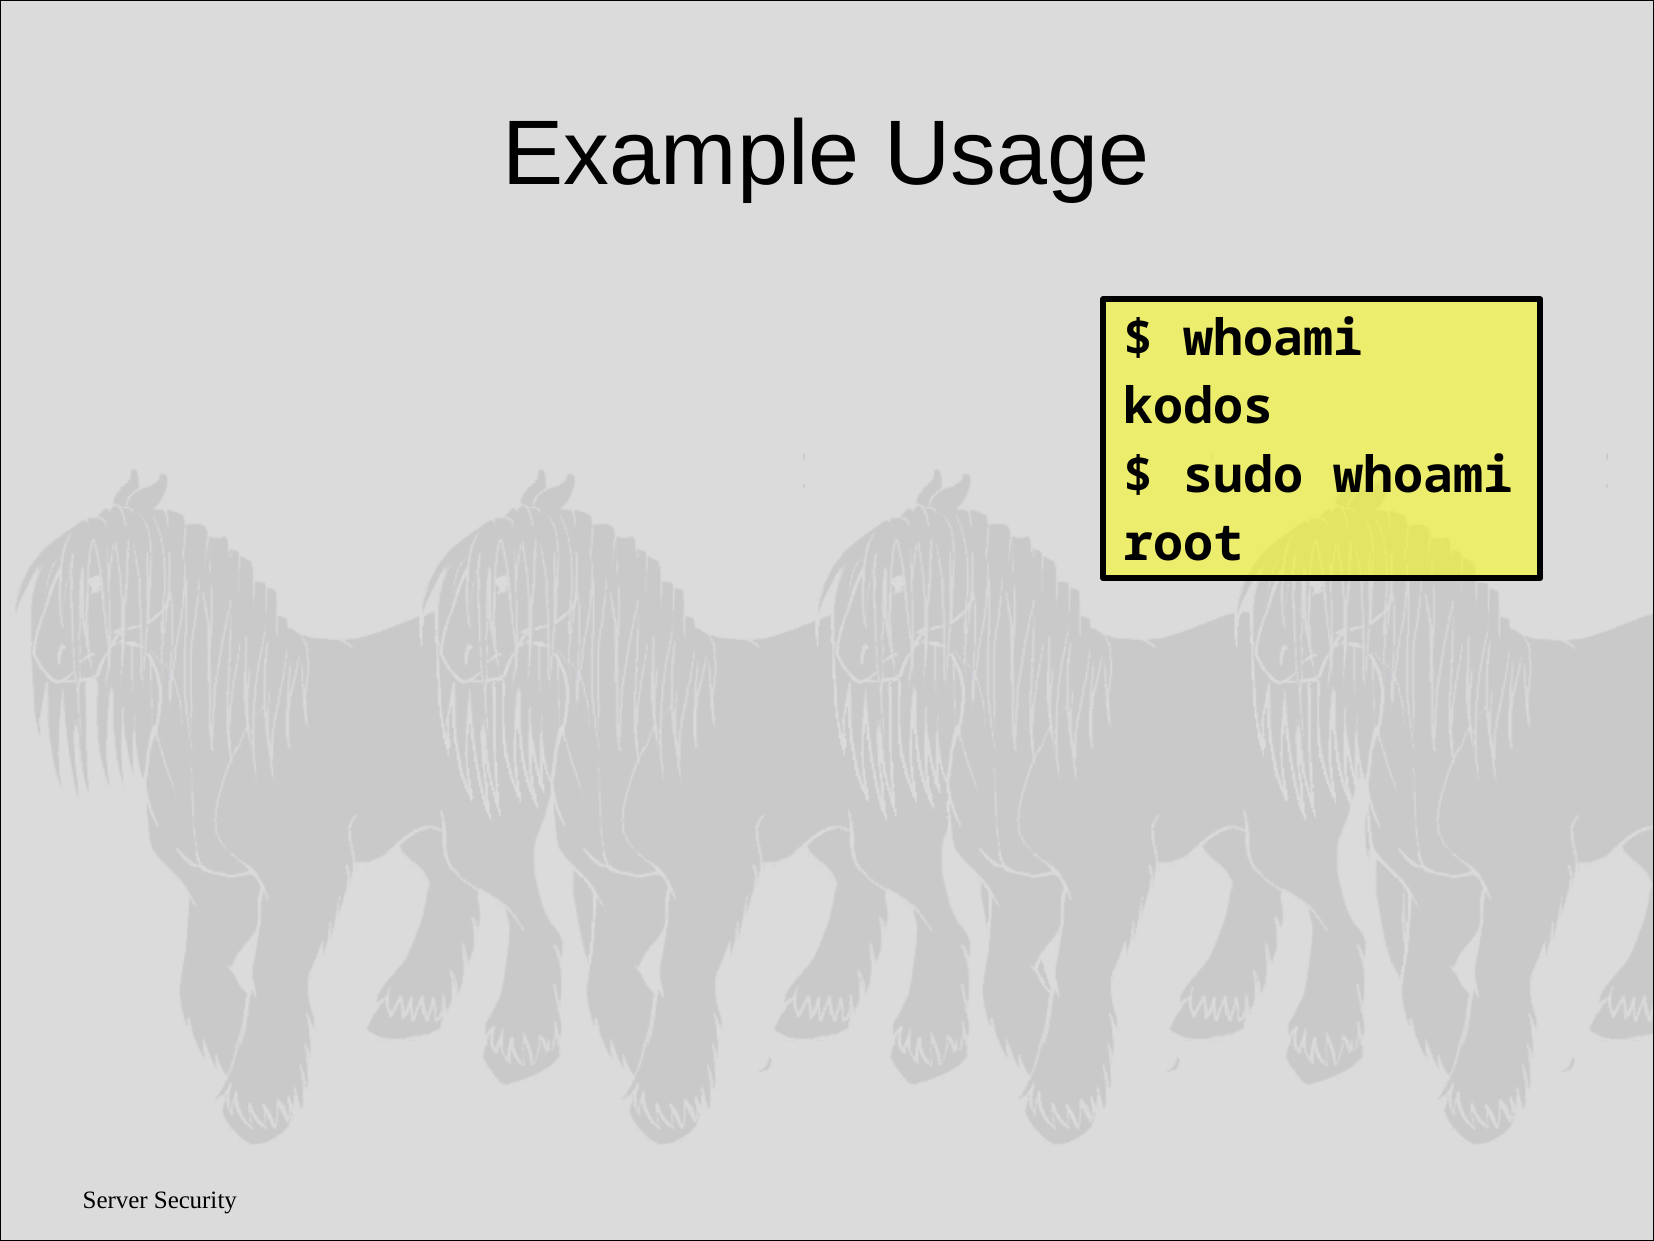

# Example Usage
$ whoami
kodos
$ sudo whoami
root